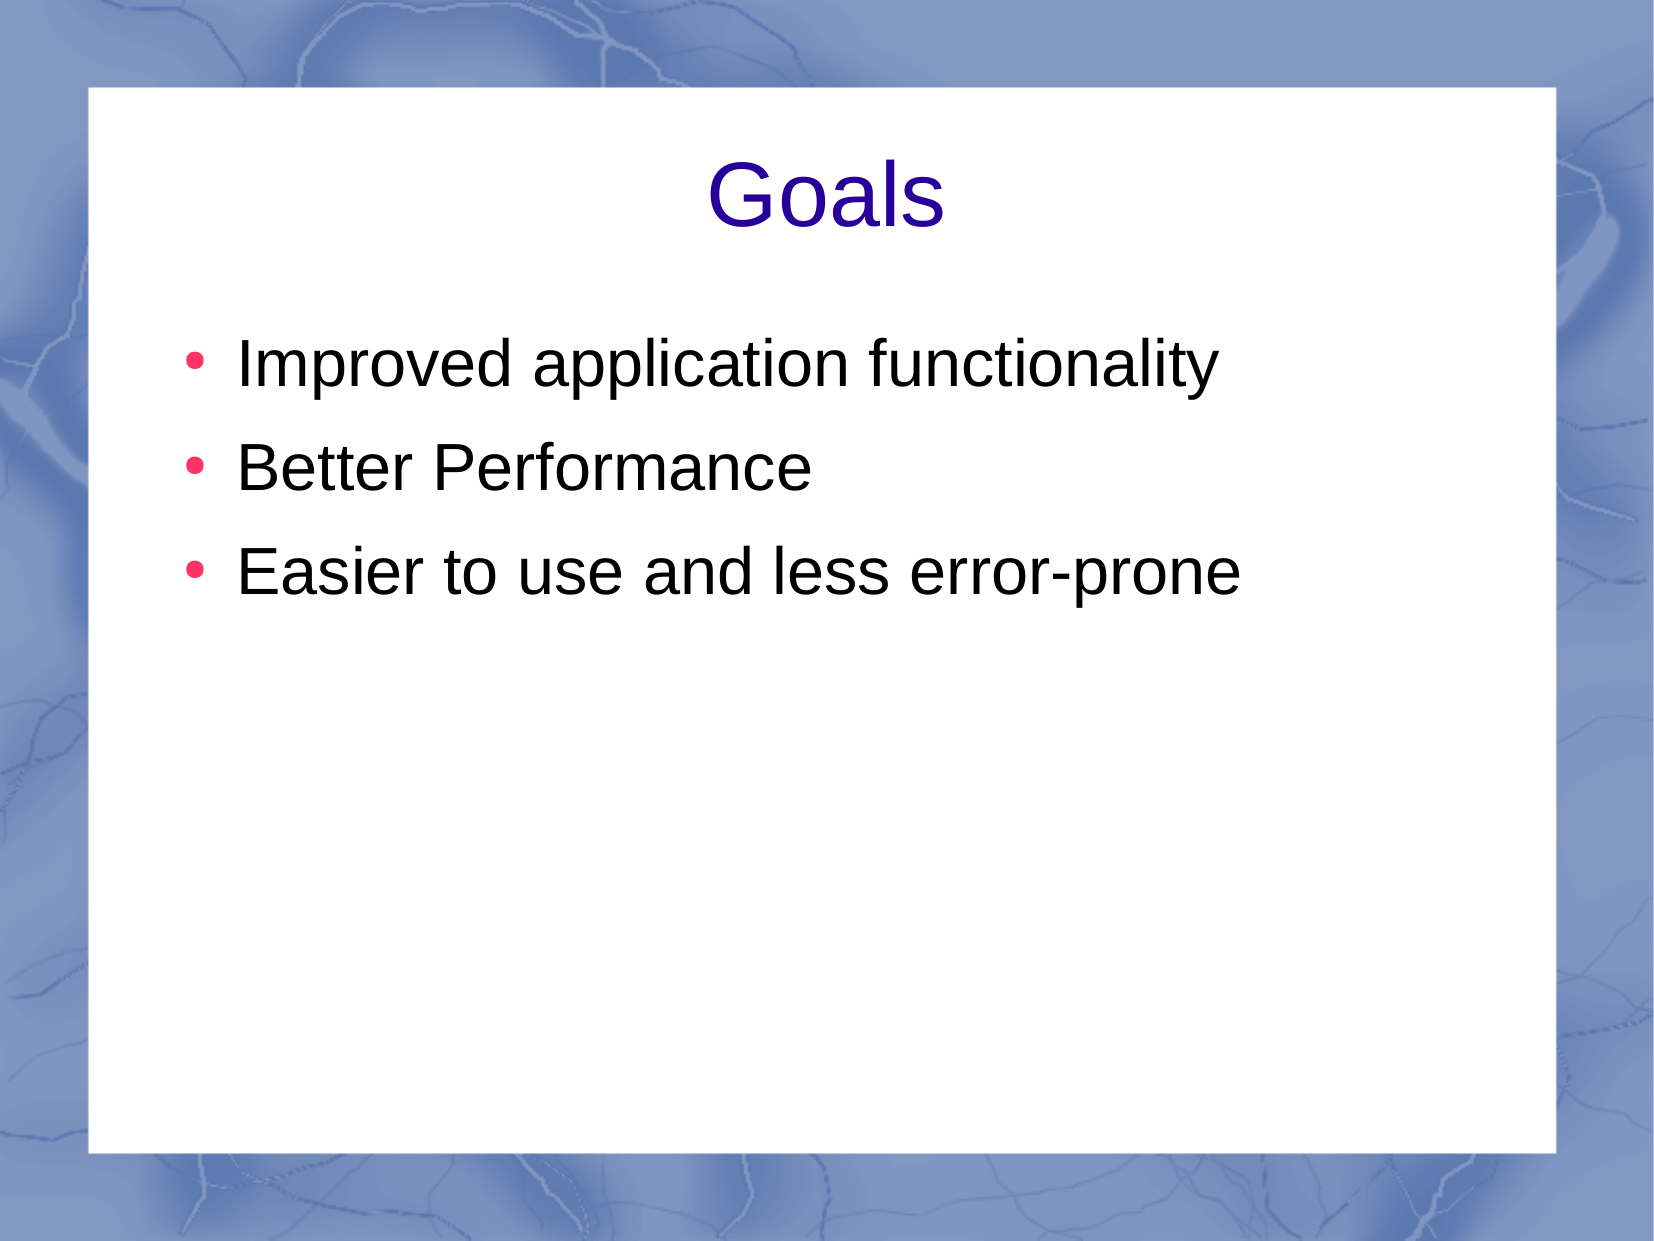

# Goals
Improved application functionality
Better Performance
Easier to use and less error-prone